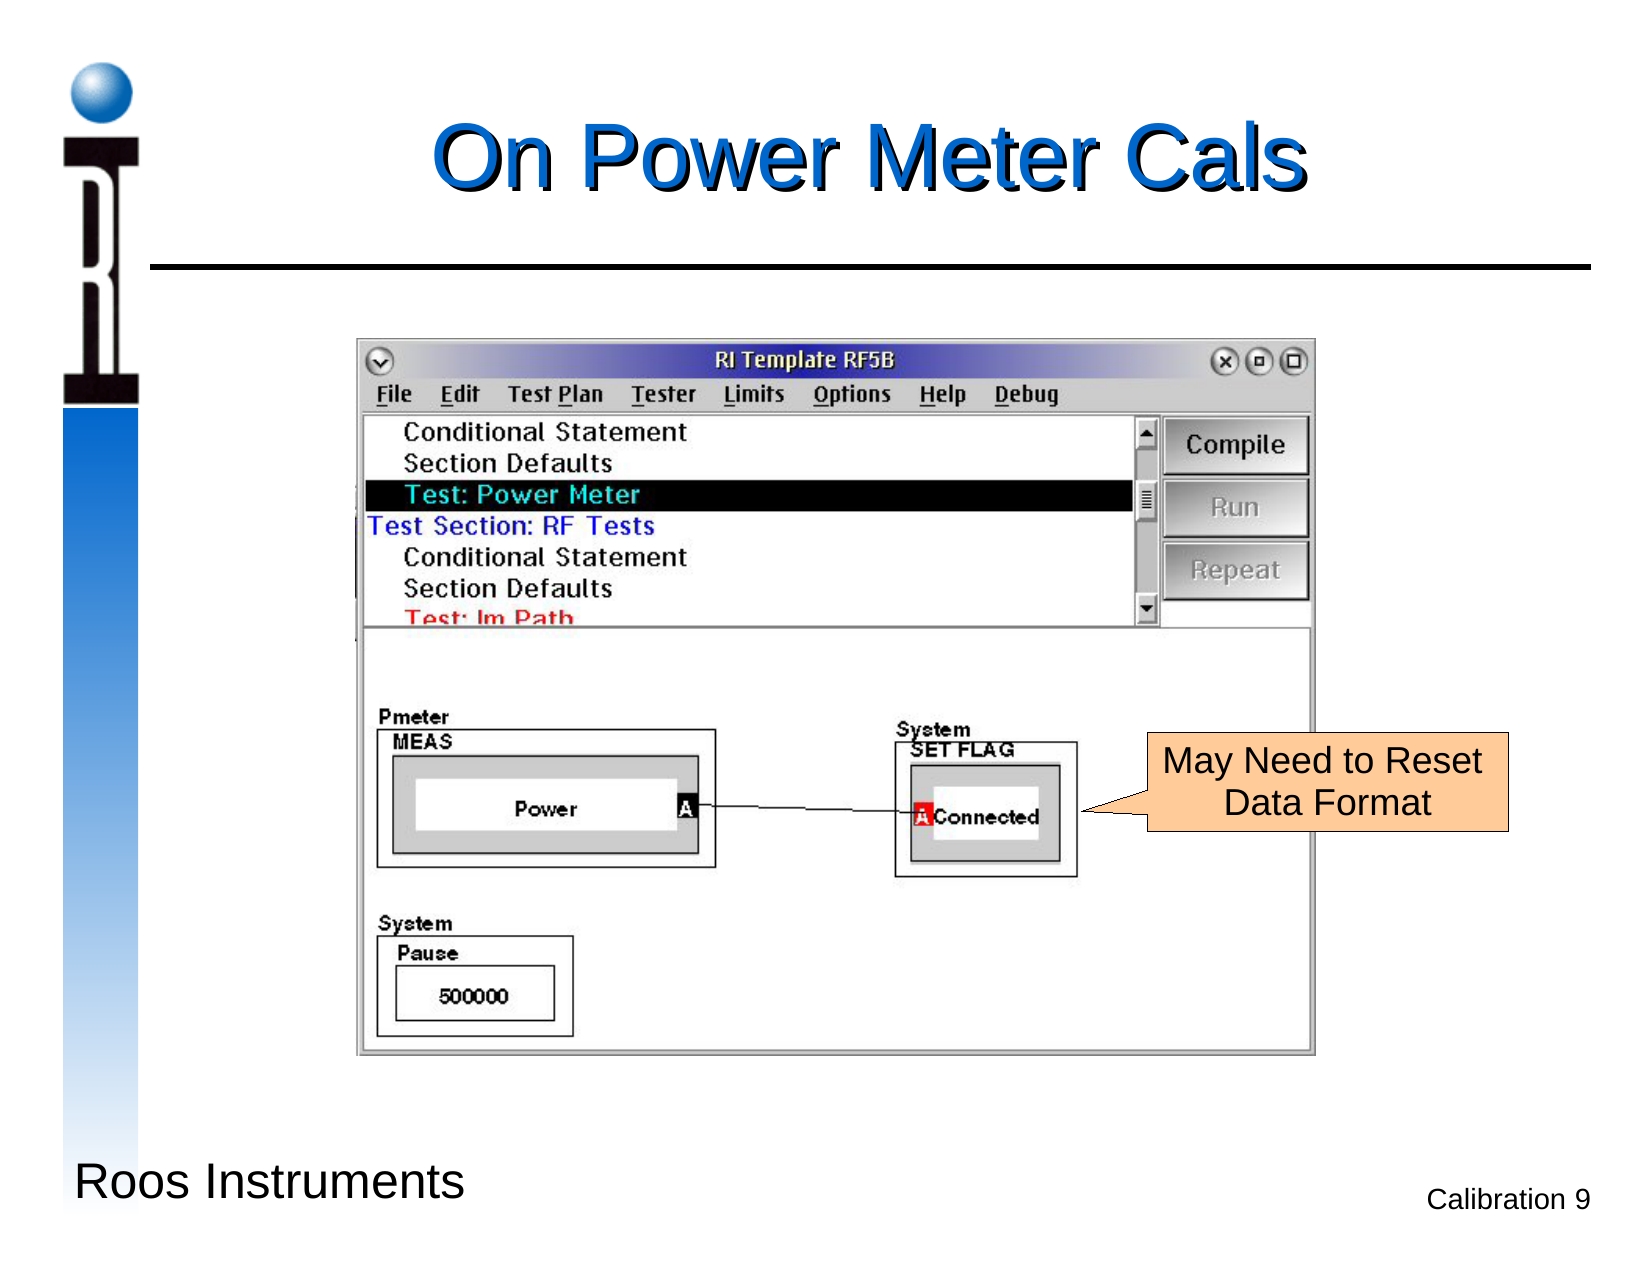

# On Power Meter Cals
May Need to Reset
Data Format
9